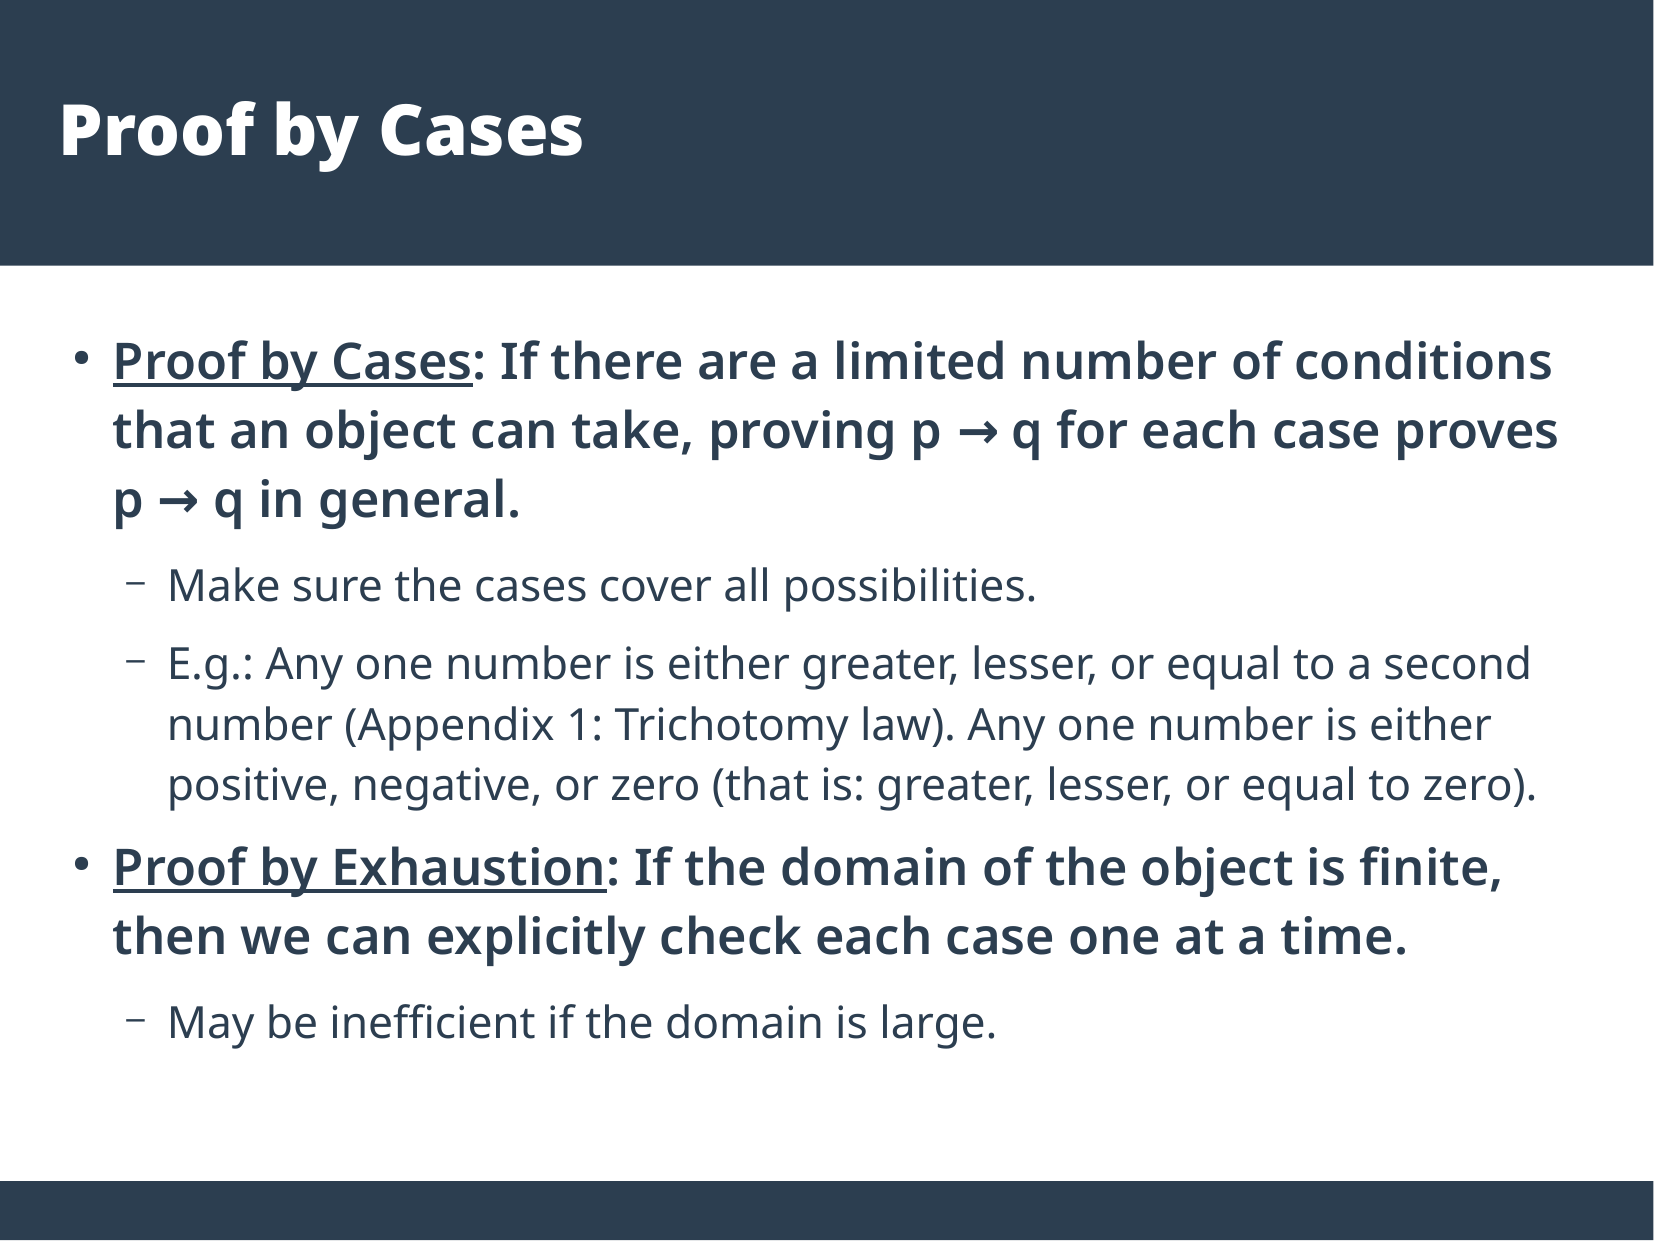

# Proof by Cases
Proof by Cases: If there are a limited number of conditions that an object can take, proving p → q for each case proves p → q in general.
Make sure the cases cover all possibilities.
E.g.: Any one number is either greater, lesser, or equal to a second number (Appendix 1: Trichotomy law). Any one number is either positive, negative, or zero (that is: greater, lesser, or equal to zero).
Proof by Exhaustion: If the domain of the object is finite, then we can explicitly check each case one at a time.
May be inefficient if the domain is large.